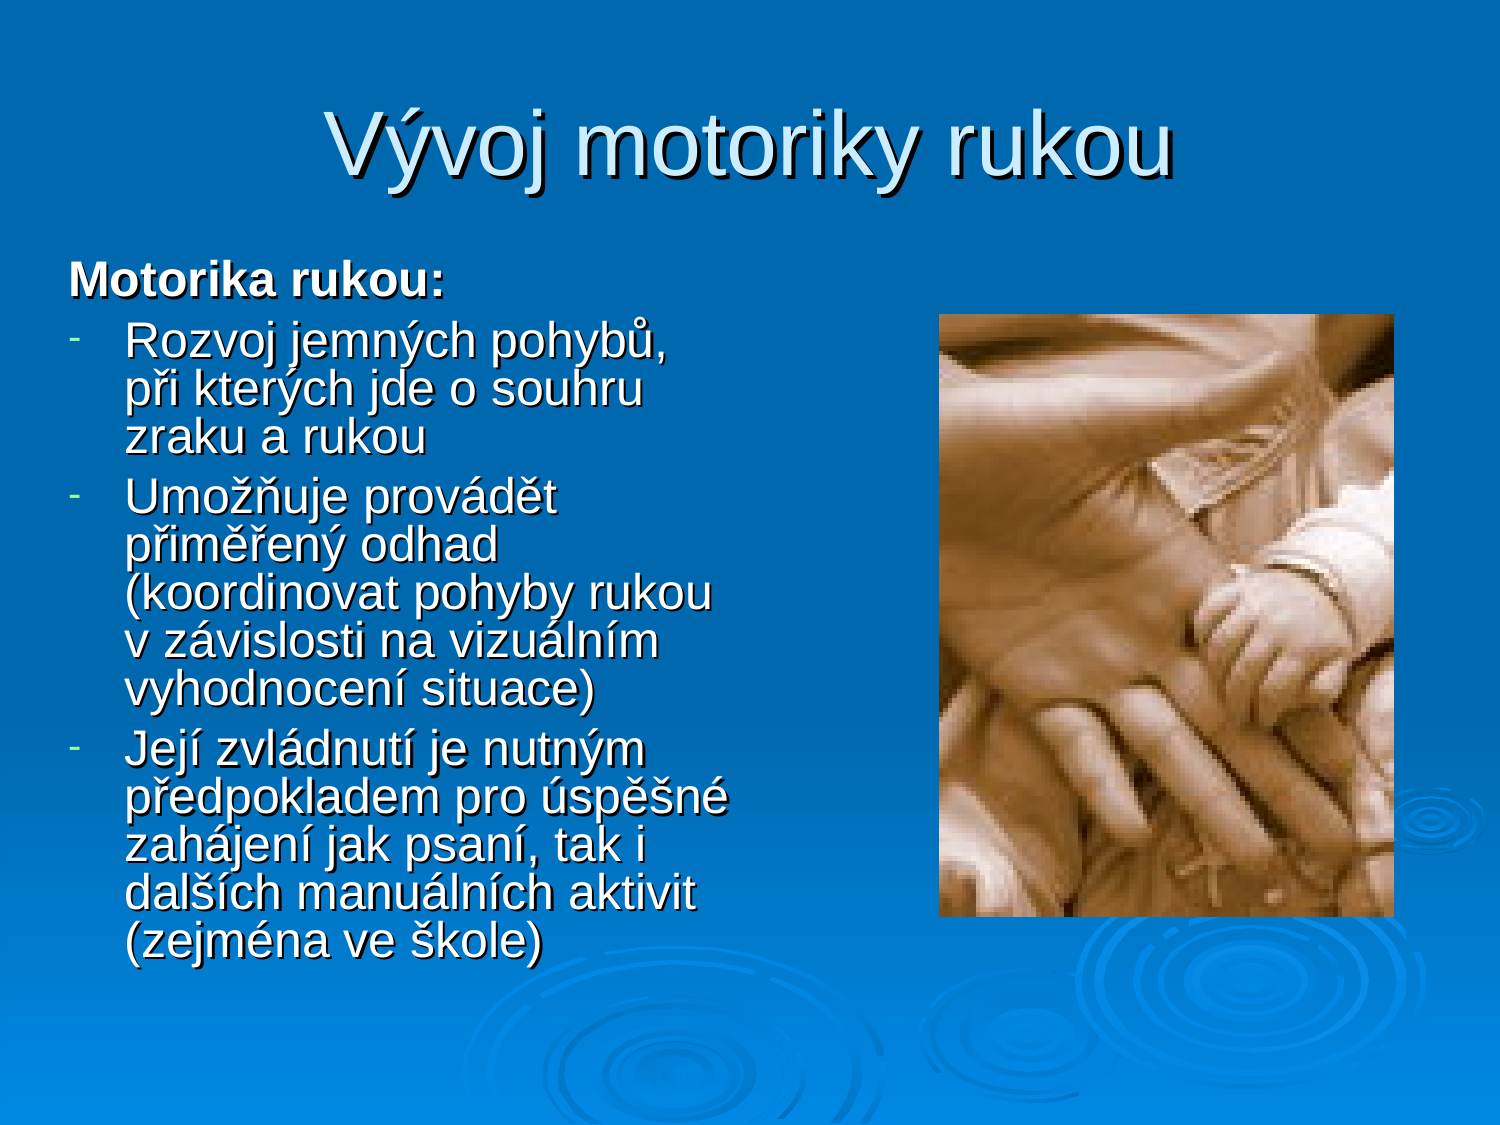

# Vývoj motoriky rukou
Motorika rukou:
Rozvoj jemných pohybů,
při kterých jde o souhru zraku a rukou
Umožňuje provádět přiměřený odhad (koordinovat pohyby rukou v závislosti na vizuálním vyhodnocení situace)
Její zvládnutí je nutným předpokladem pro úspěšné zahájení jak psaní, tak i dalších manuálních aktivit (zejména ve škole)